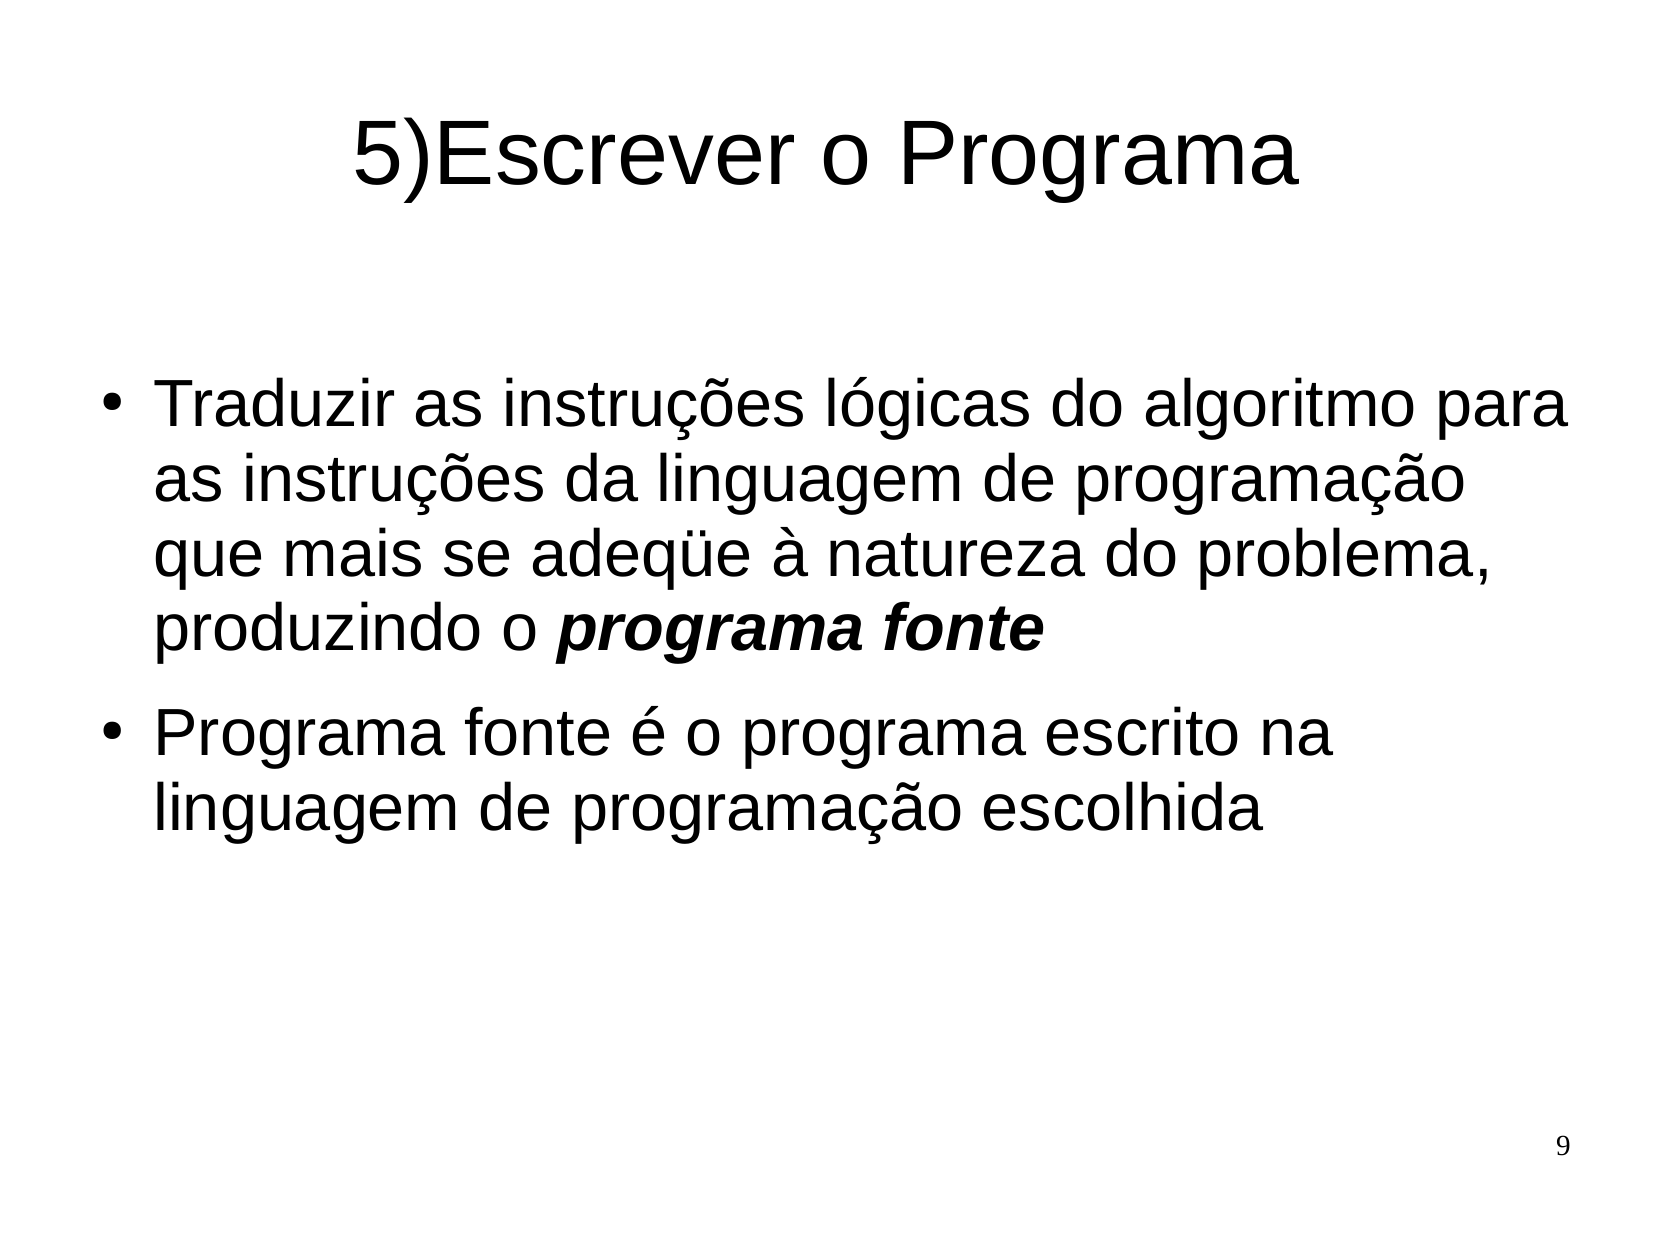

# 5)Escrever o Programa
Traduzir as instruções lógicas do algoritmo para as instruções da linguagem de programação que mais se adeqüe à natureza do problema, produzindo o programa fonte
Programa fonte é o programa escrito na linguagem de programação escolhida
9